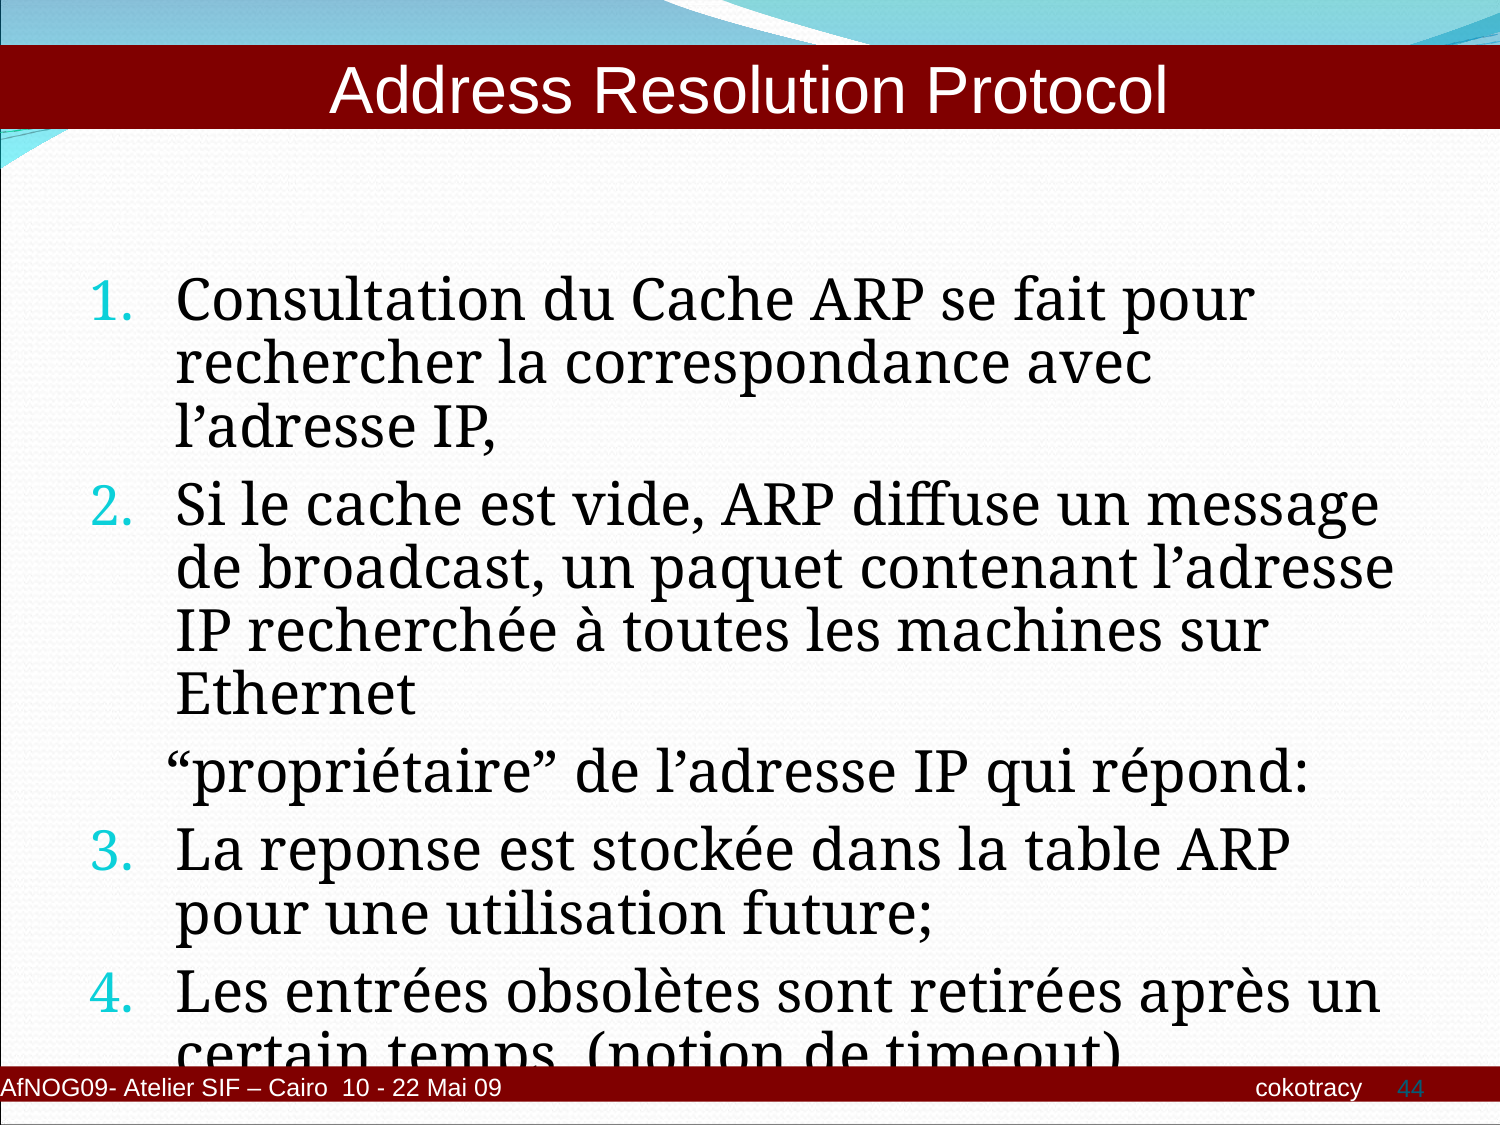

Address Resolution Protocol
# Consultation du Cache ARP se fait pour rechercher la correspondance avec l’adresse IP,
Si le cache est vide, ARP diffuse un message de broadcast, un paquet contenant l’adresse IP recherchée à toutes les machines sur Ethernet
 “propriétaire” de l’adresse IP qui répond:
La reponse est stockée dans la table ARP pour une utilisation future;
Les entrées obsolètes sont retirées après un certain temps (notion de timeout)‏
AfNOG09- Atelier SIF – Cairo 10 - 22 Mai 09 cokotracy